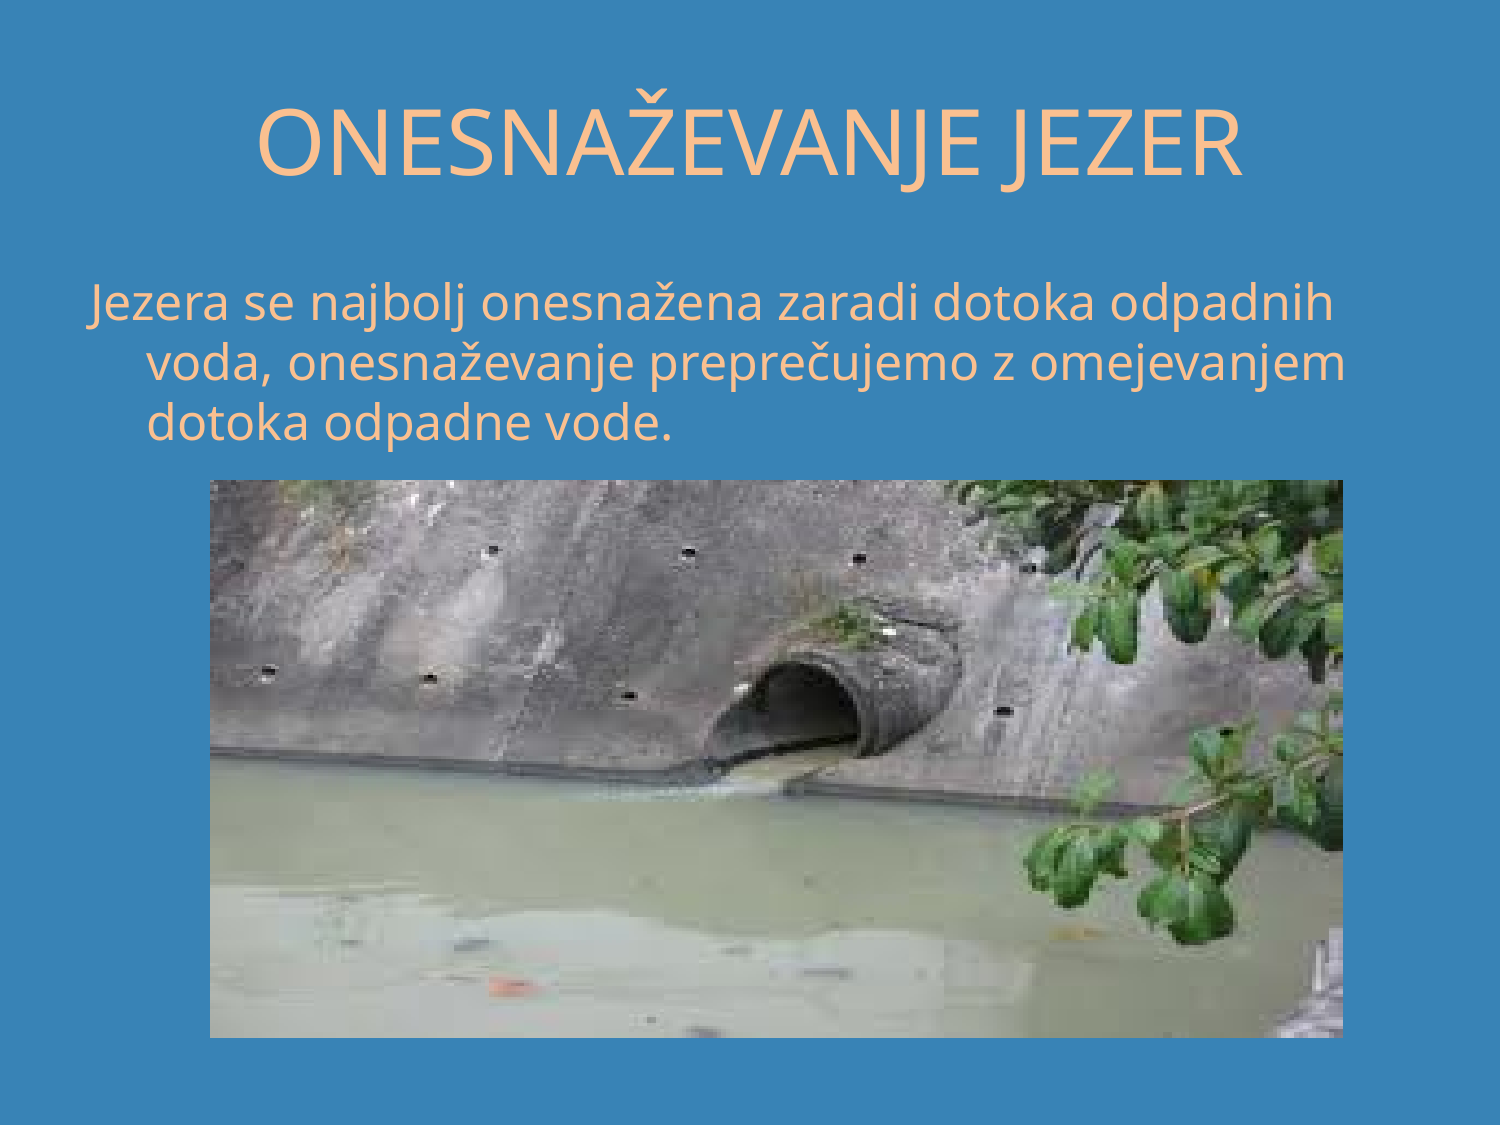

# ONESNAŽEVANJE JEZER
Jezera se najbolj onesnažena zaradi dotoka odpadnih voda, onesnaževanje preprečujemo z omejevanjem dotoka odpadne vode.